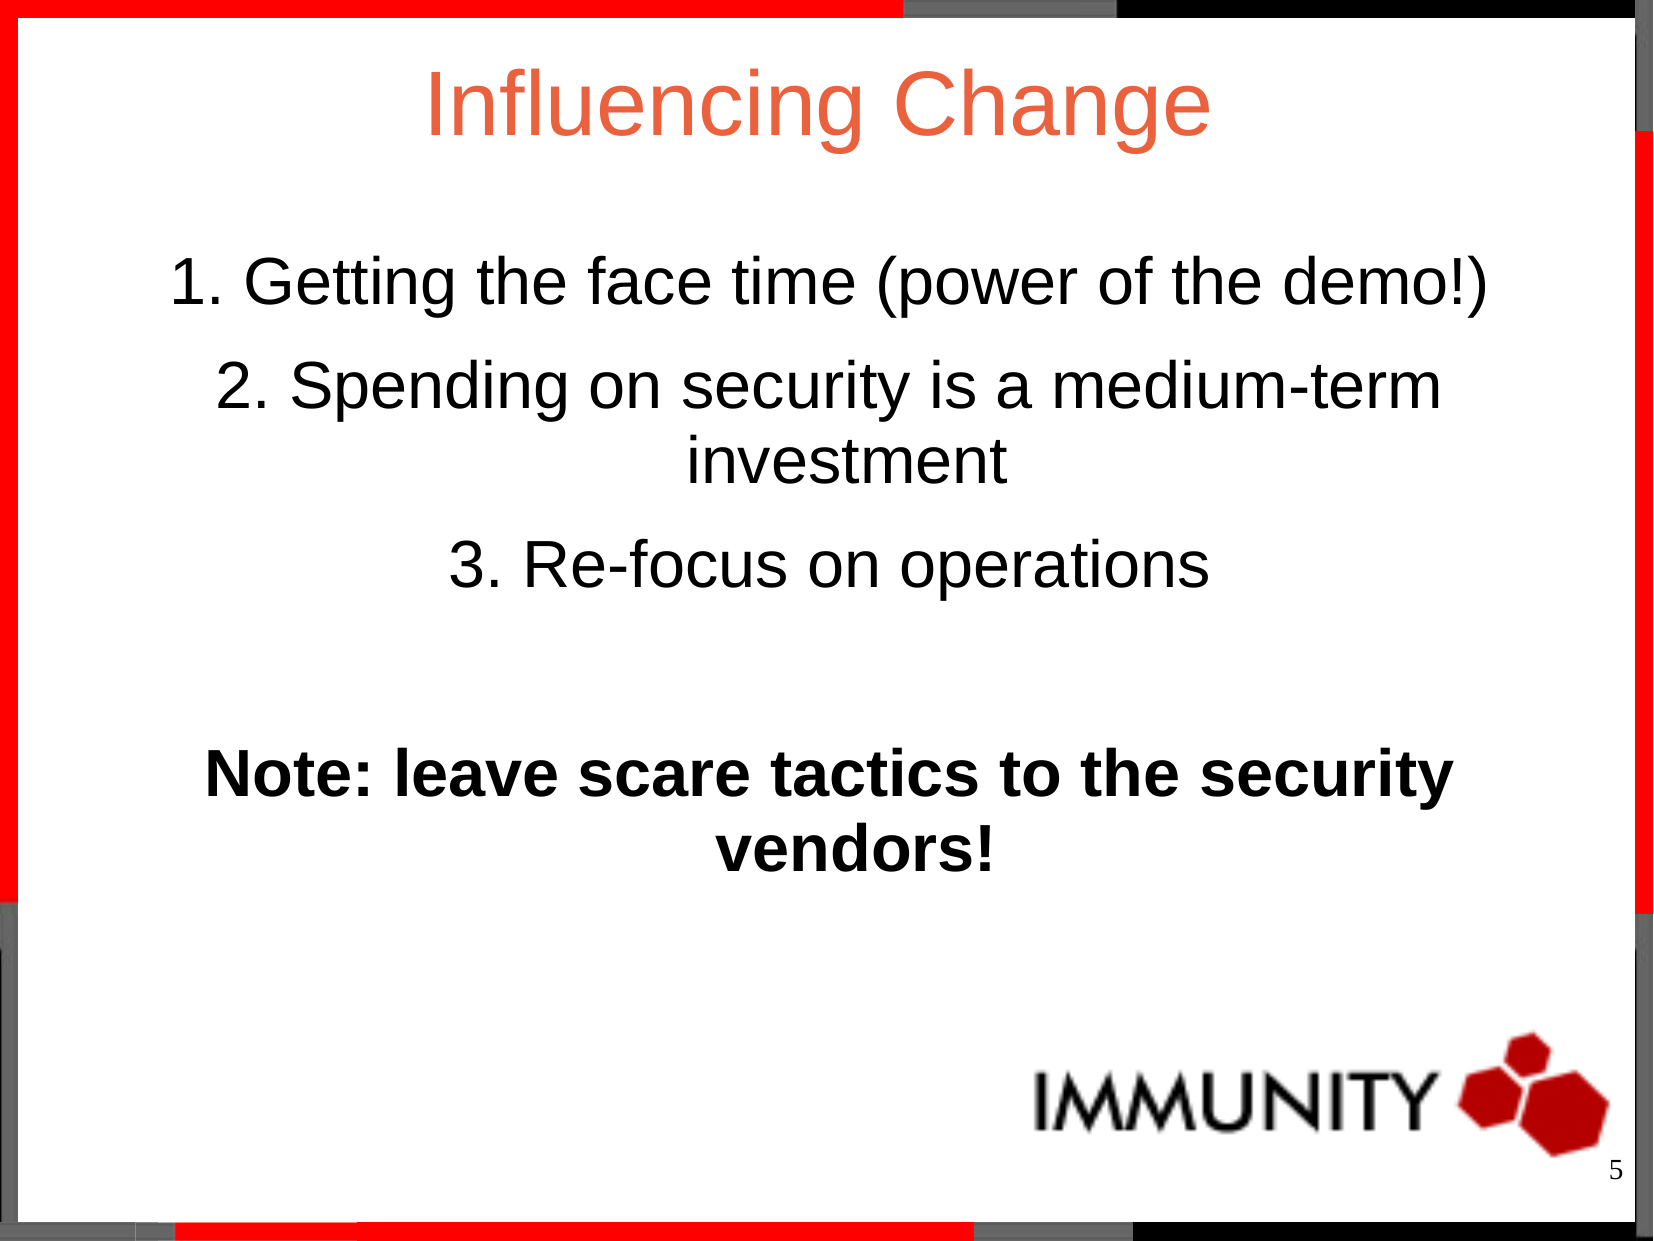

# Influencing Change
1. Getting the face time (power of the demo!)
2. Spending on security is a medium-term investment
3. Re-focus on operations
Note: leave scare tactics to the security vendors!